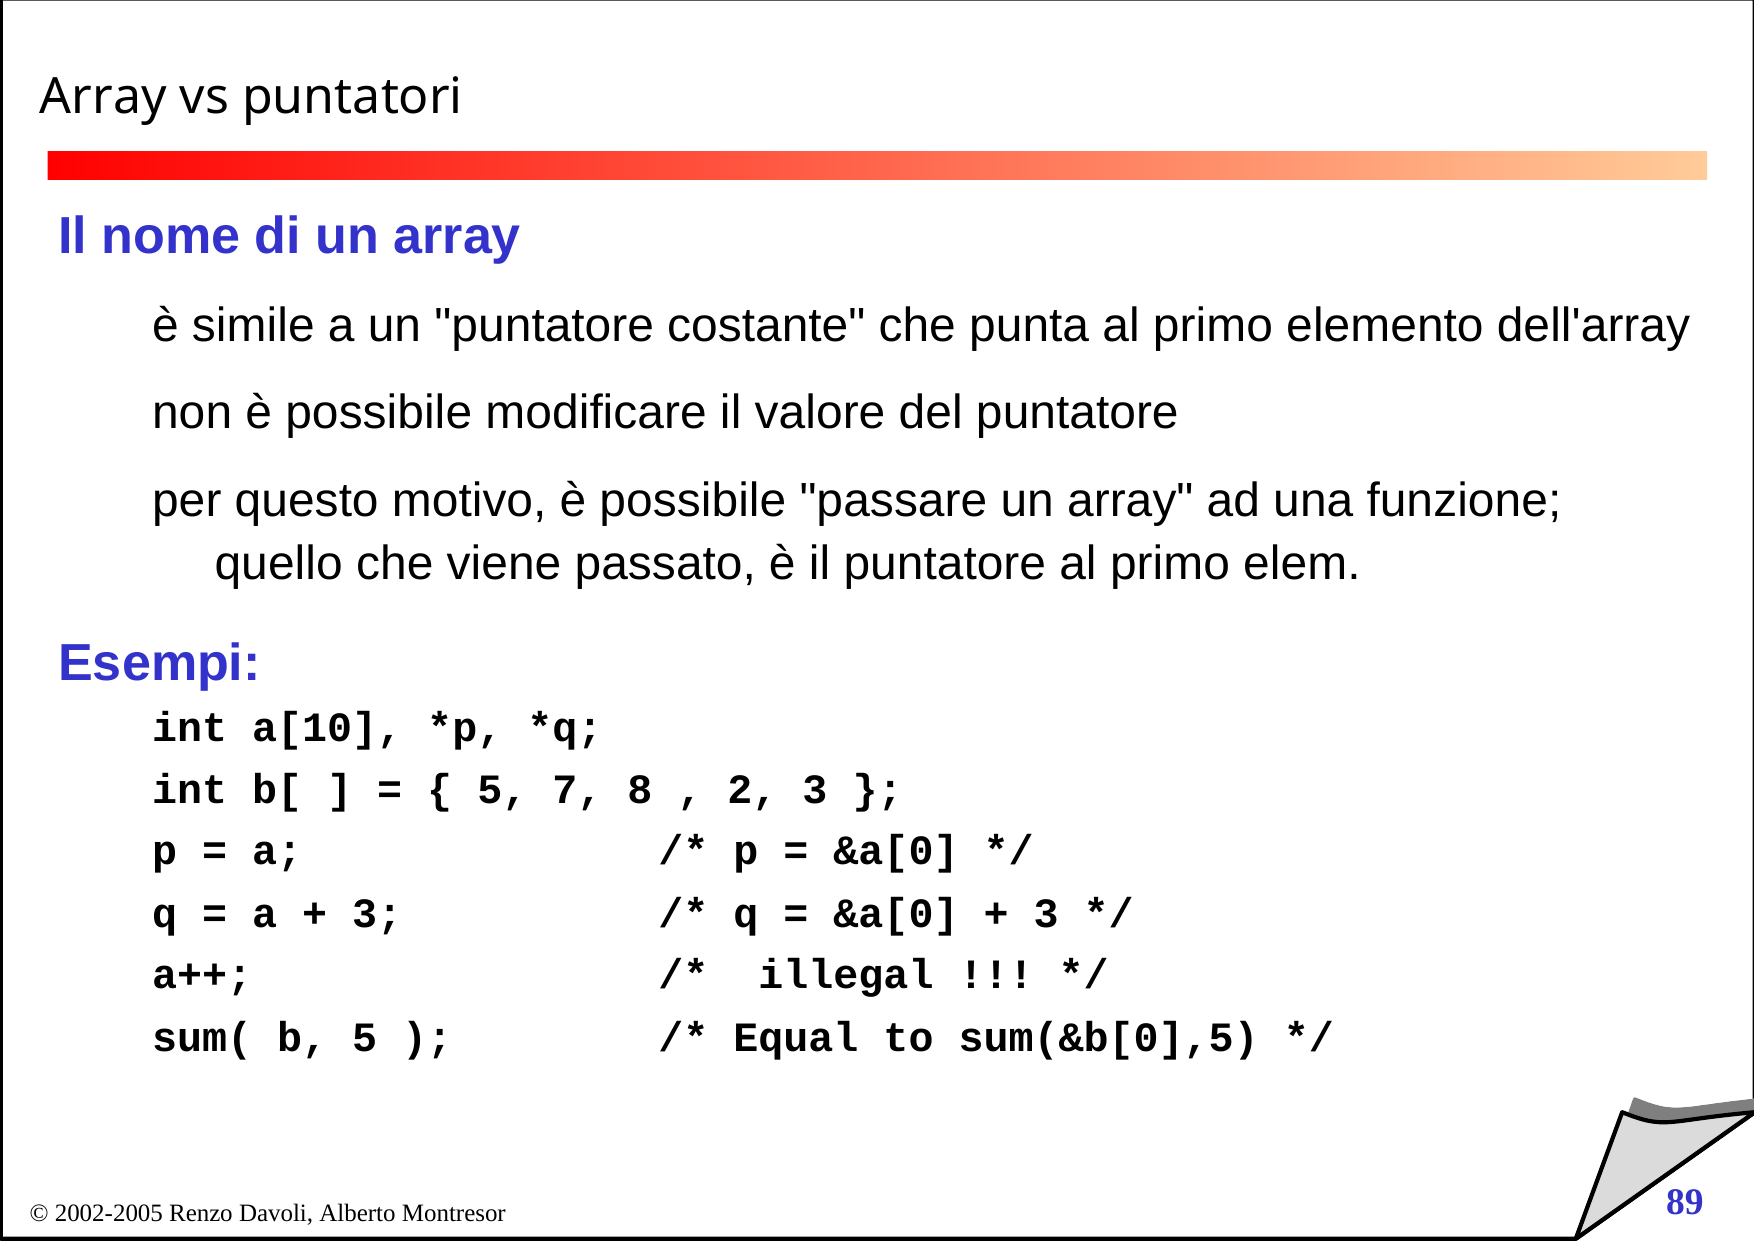

# Array vs puntatori
Il nome di un array
è simile a un "puntatore costante" che punta al primo elemento dell'array
non è possibile modificare il valore del puntatore
per questo motivo, è possibile "passare un array" ad una funzione; quello che viene passato, è il puntatore al primo elem.
Esempi:
int a[10], *p, *q;
int b[ ] = { 5, 7, 8 , 2, 3 };
p = a;			/* p = &a[0] */
q = a + 3;		/* q = &a[0] + 3 */
a++;			/* illegal !!! */
sum( b, 5 ); 		/* Equal to sum(&b[0],5) */